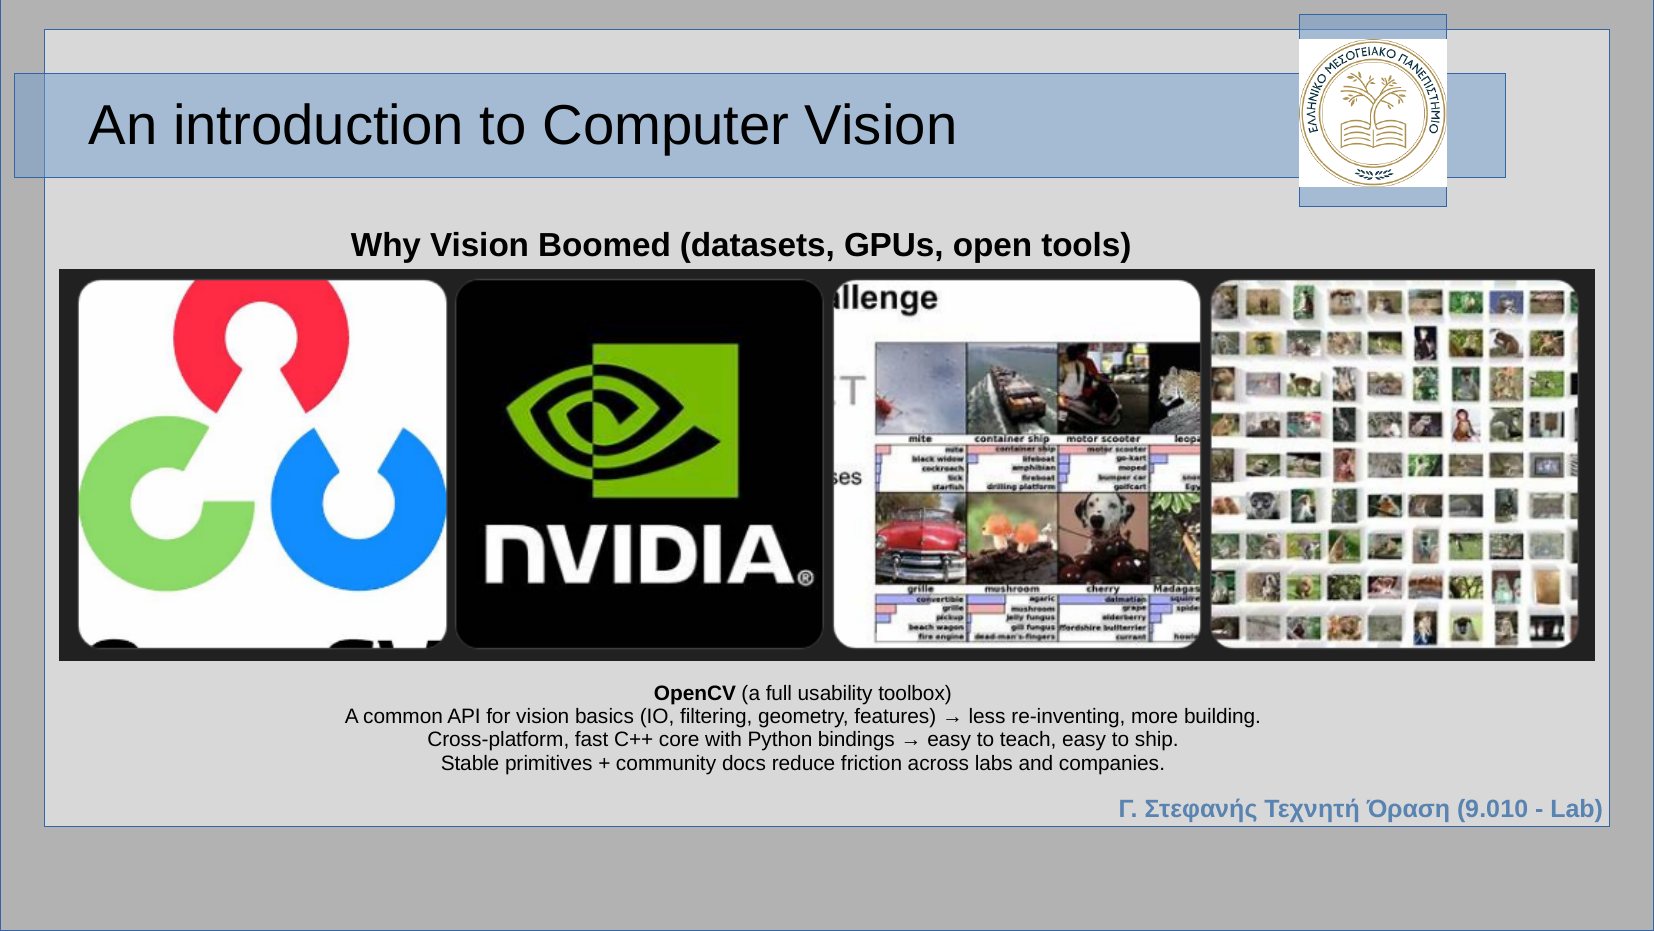

# An introduction to Computer Vision
Why Vision Boomed (datasets, GPUs, open tools)
OpenCV (a full usability toolbox)
A common API for vision basics (IO, filtering, geometry, features) → less re-inventing, more building.
Cross-platform, fast C++ core with Python bindings → easy to teach, easy to ship.
Stable primitives + community docs reduce friction across labs and companies.
Γ. Στεφανής Τεχνητή Όραση (9.010 - Lab)